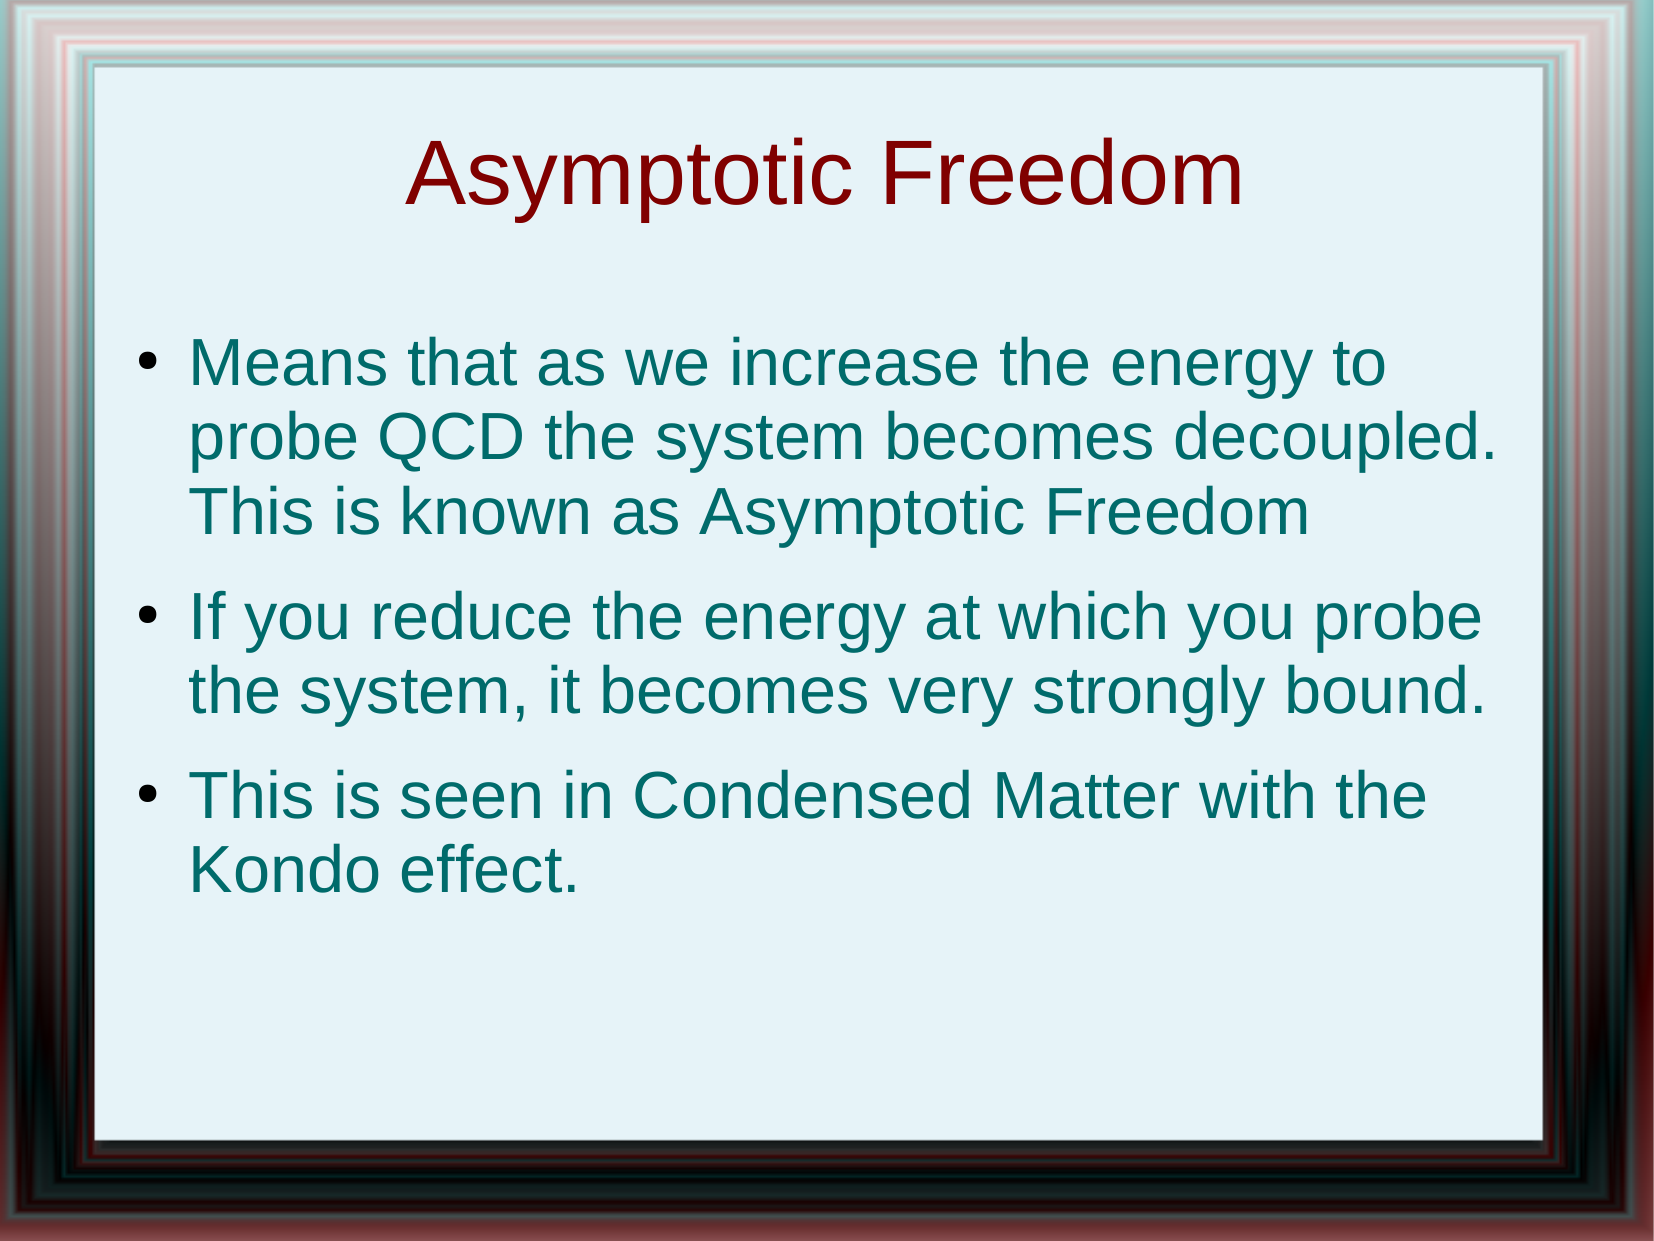

# Asymptotic Freedom
Means that as we increase the energy to probe QCD the system becomes decoupled. This is known as Asymptotic Freedom
If you reduce the energy at which you probe the system, it becomes very strongly bound.
This is seen in Condensed Matter with the Kondo effect.